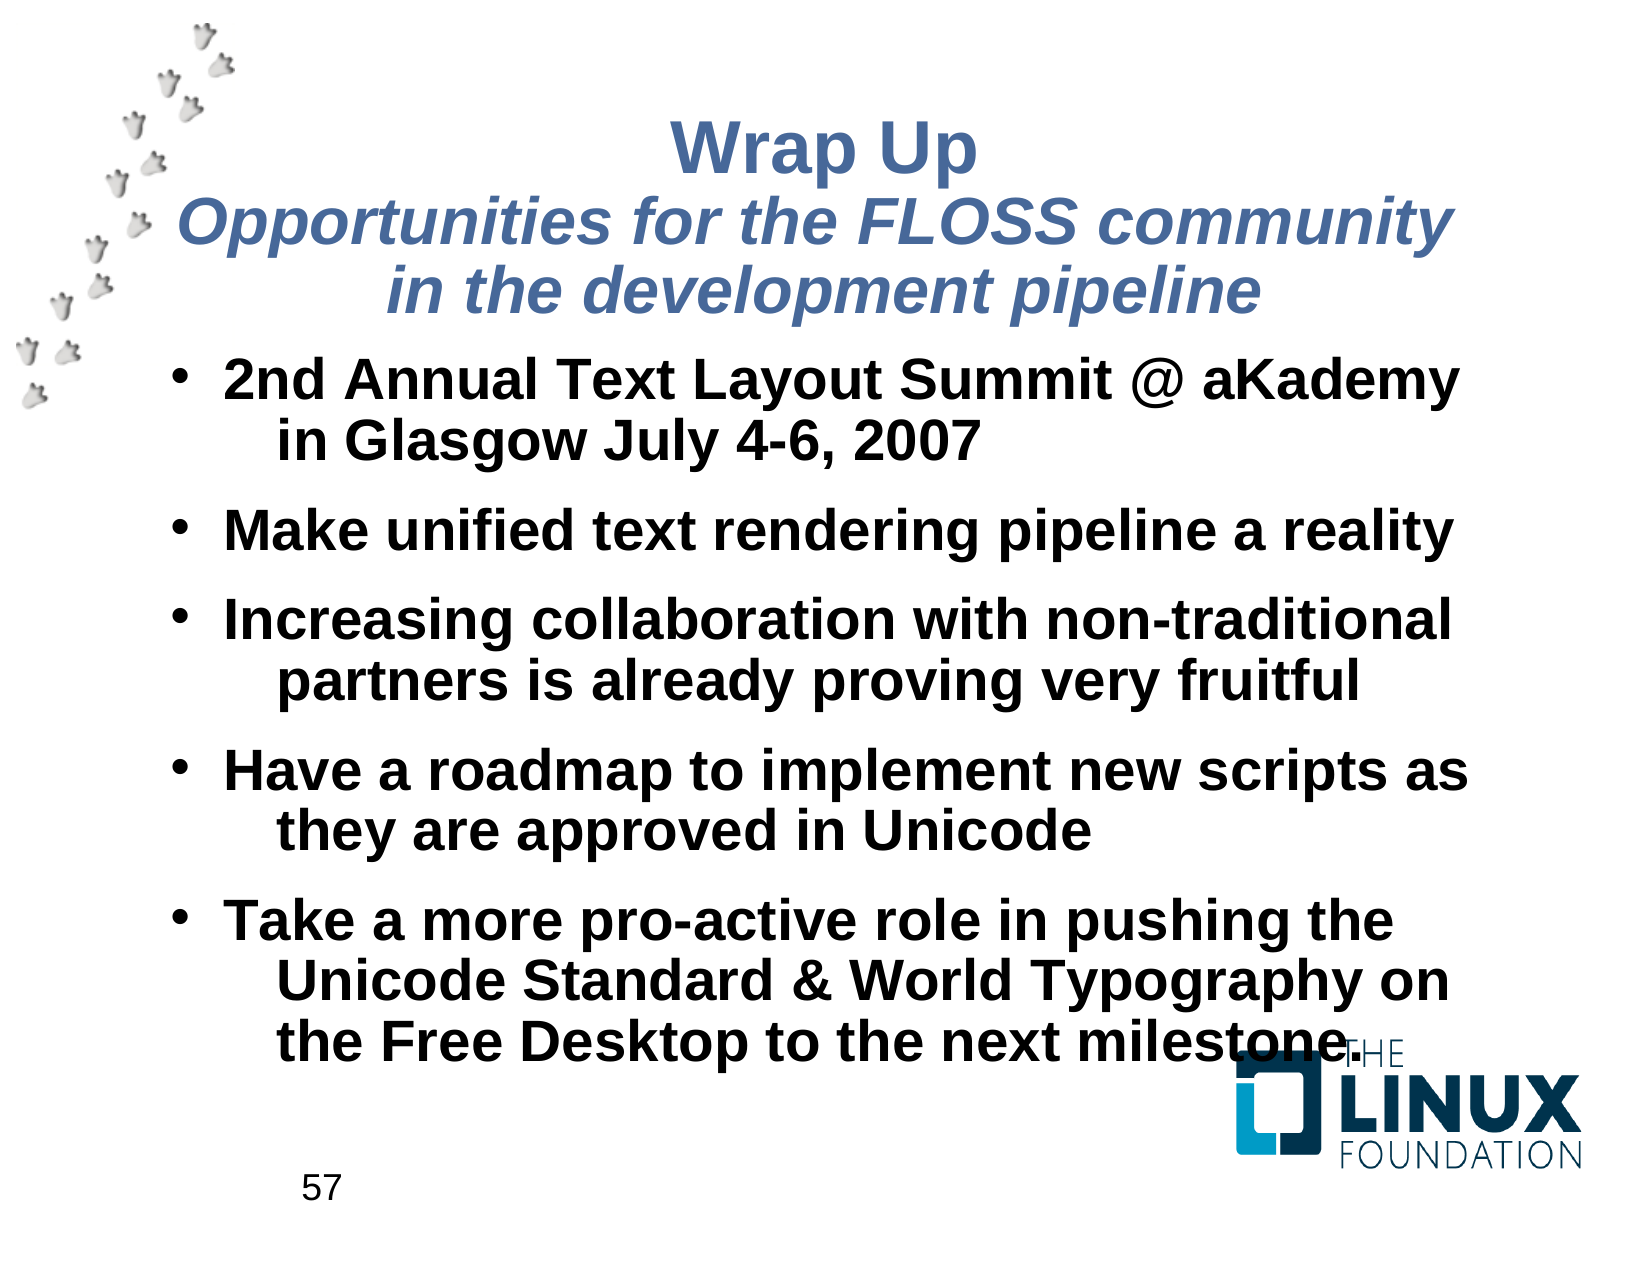

# Wrap Up Opportunities for the FLOSS community in the development pipeline
2nd Annual Text Layout Summit @ aKademy in Glasgow July 4-6, 2007
Make unified text rendering pipeline a reality
Increasing collaboration with non-traditional partners is already proving very fruitful
Have a roadmap to implement new scripts as they are approved in Unicode
Take a more pro-active role in pushing the Unicode Standard & World Typography on the Free Desktop to the next milestone.